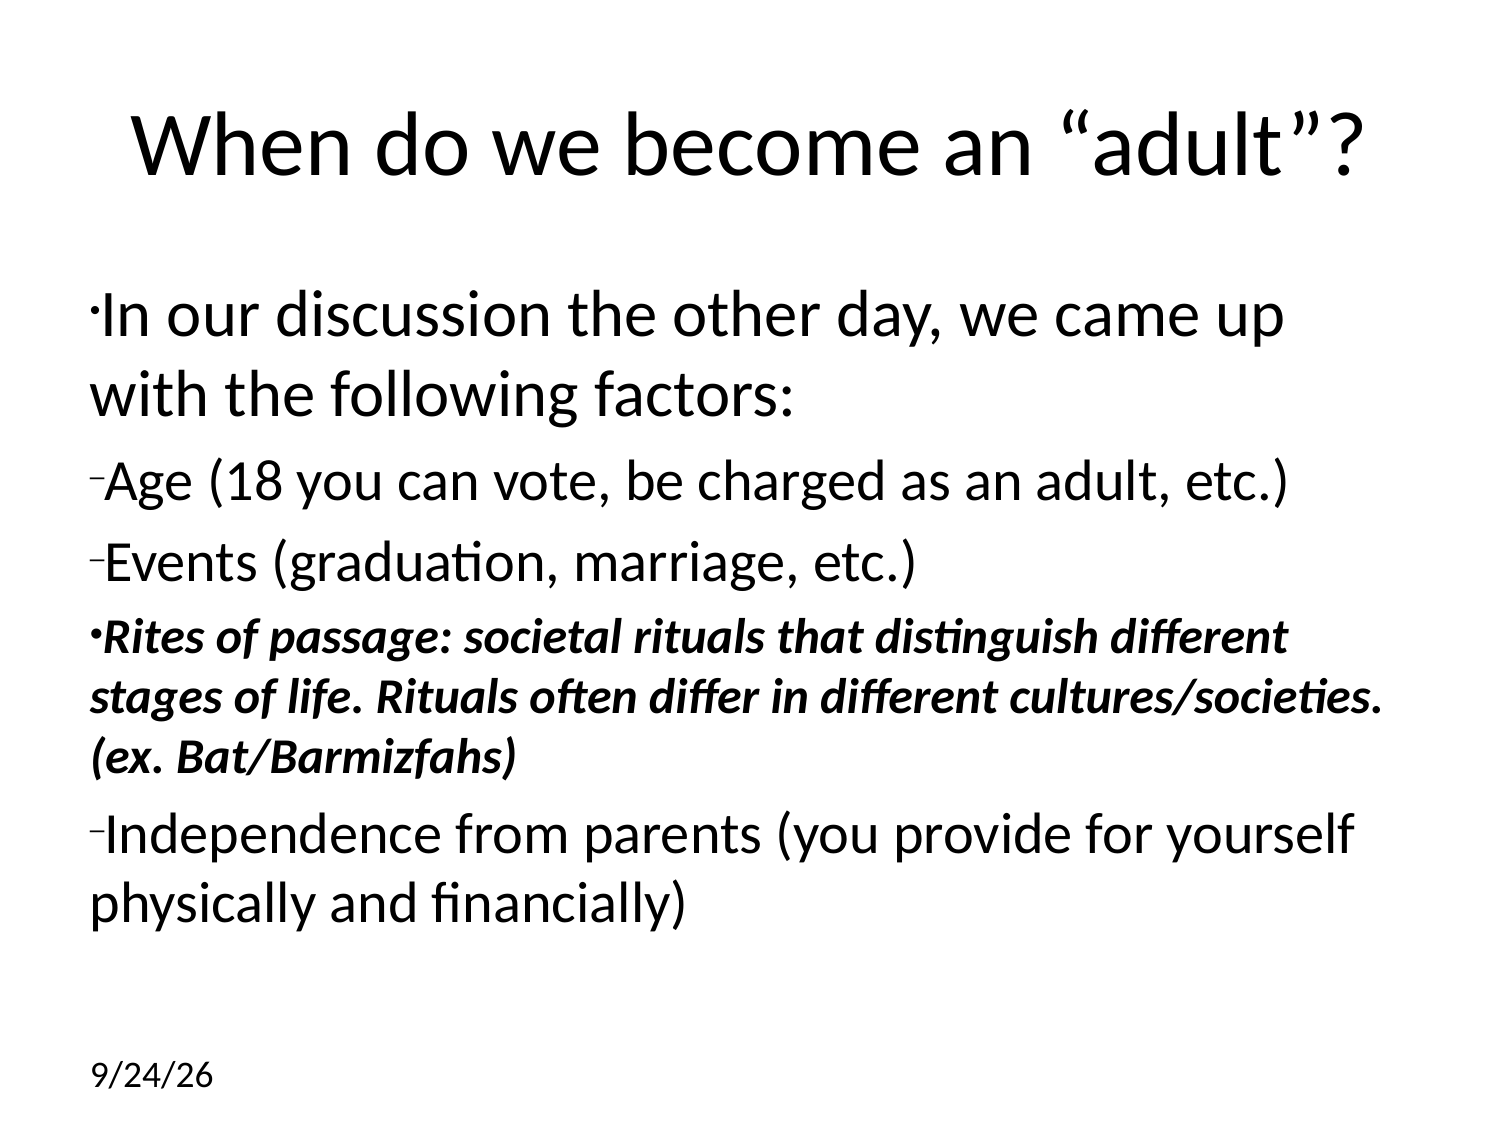

# When do we become an “adult”?
In our discussion the other day, we came up with the following factors:
Age (18 you can vote, be charged as an adult, etc.)
Events (graduation, marriage, etc.)
Rites of passage: societal rituals that distinguish different stages of life. Rituals often differ in different cultures/societies. (ex. Bat/Barmizfahs)
Independence from parents (you provide for yourself physically and financially)